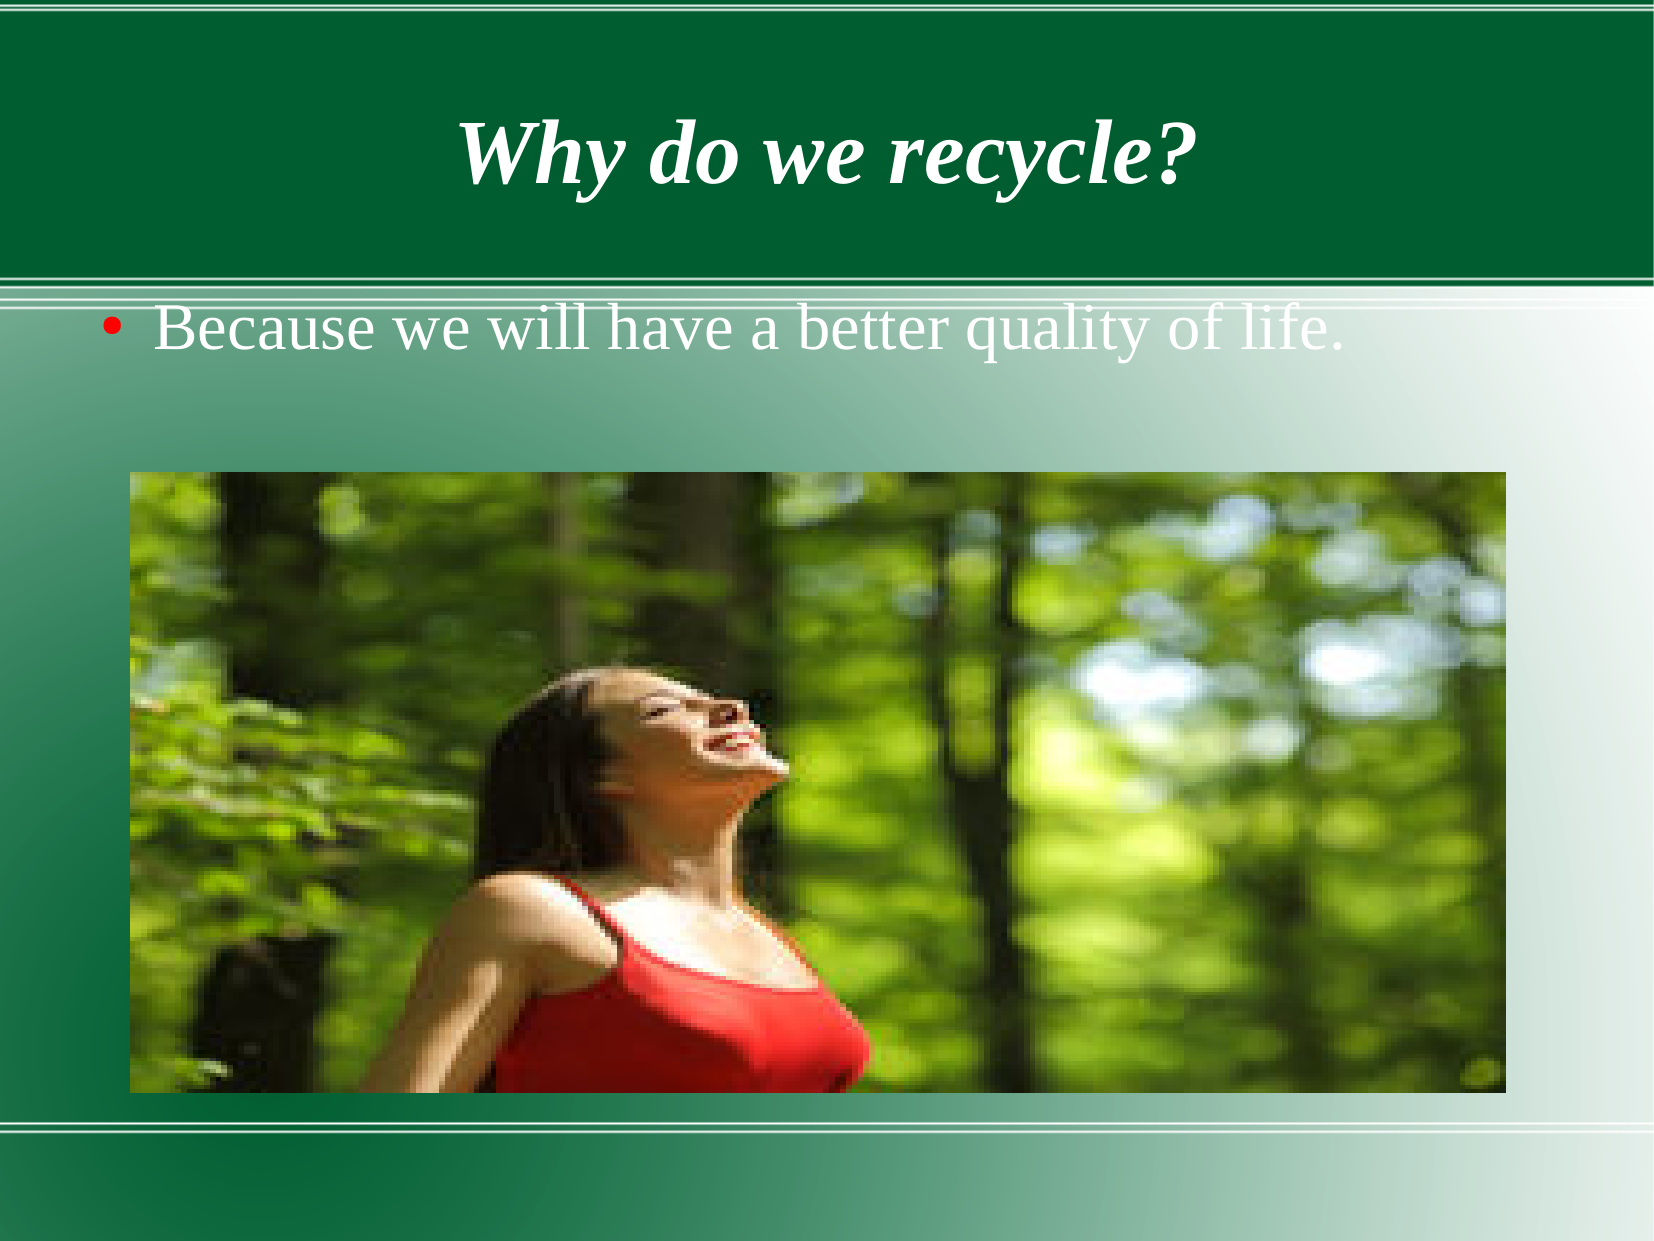

# Why do we recycle?
Because we will have a better quality of life.